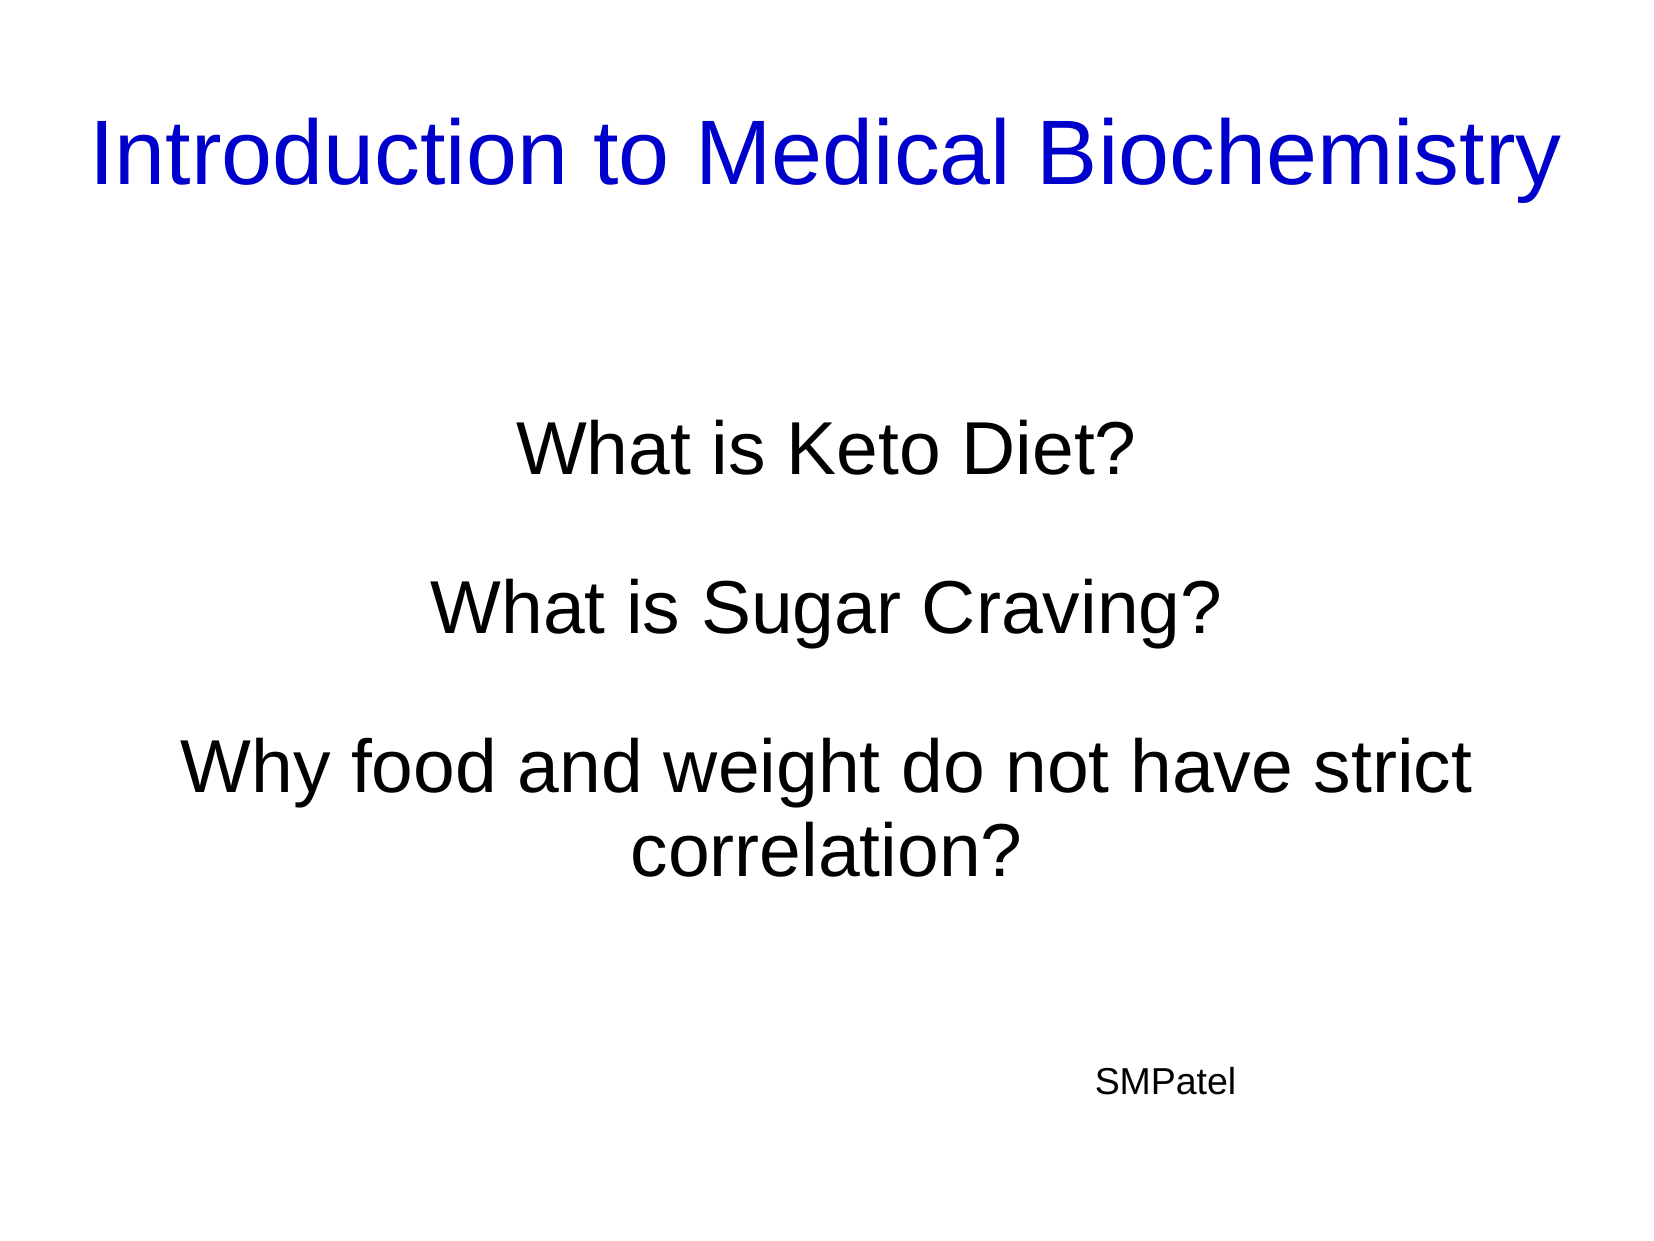

# Introduction to Medical Biochemistry
What is Keto Diet?
What is Sugar Craving?
Why food and weight do not have strict correlation?
SMPatel